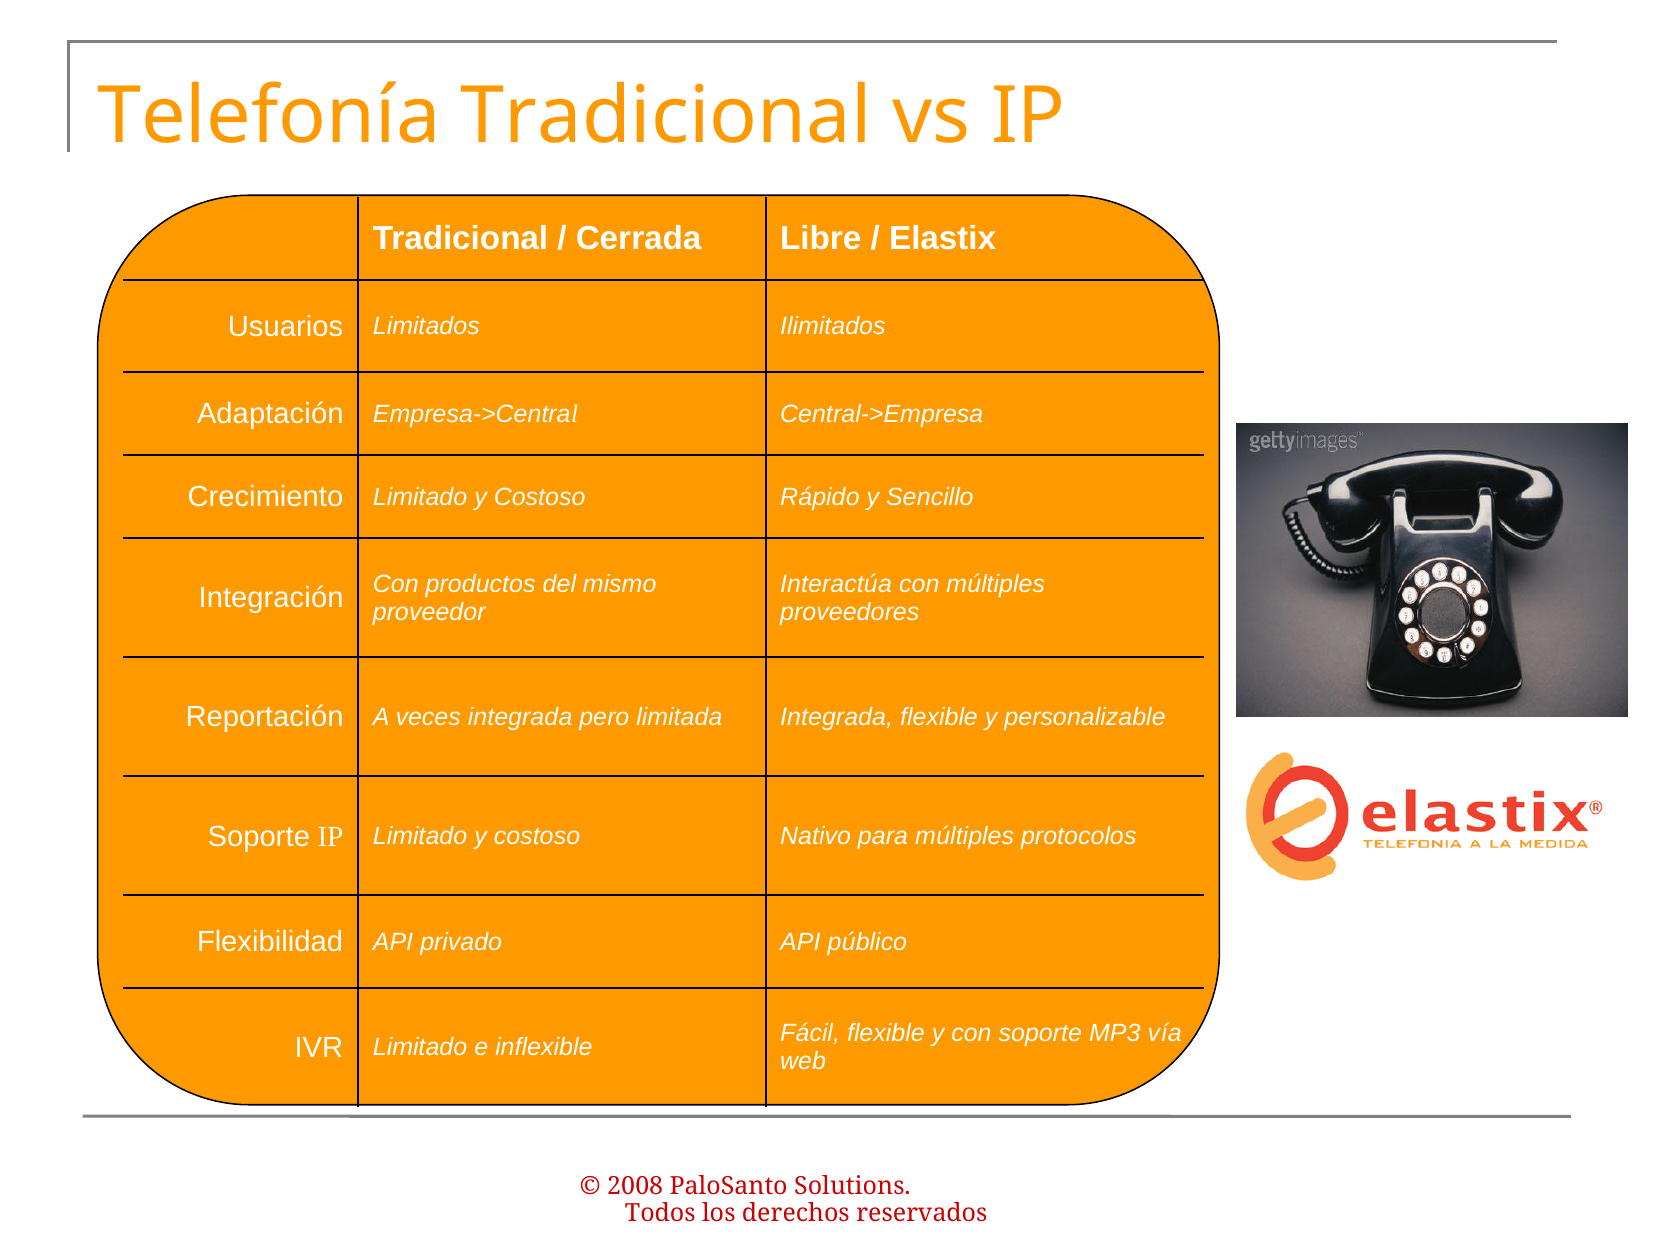

# Telefonía Tradicional vs IP
Tradicional / Cerrada
Libre / Elastix
Usuarios
Limitados
Ilimitados
Adaptación
Empresa->Central
Central->Empresa
Crecimiento
Limitado y Costoso
Rápido y Sencillo
Integración
Con productos del mismo proveedor
Interactúa con múltiples proveedores
Reportación
A veces integrada pero limitada
Integrada, flexible y personalizable
Soporte IP
Limitado y costoso
Nativo para múltiples protocolos
Flexibilidad
API privado
API público
IVR
Limitado e inflexible
Fácil, flexible y con soporte MP3 vía web
© 2008 PaloSanto Solutions. Todos los derechos reservados